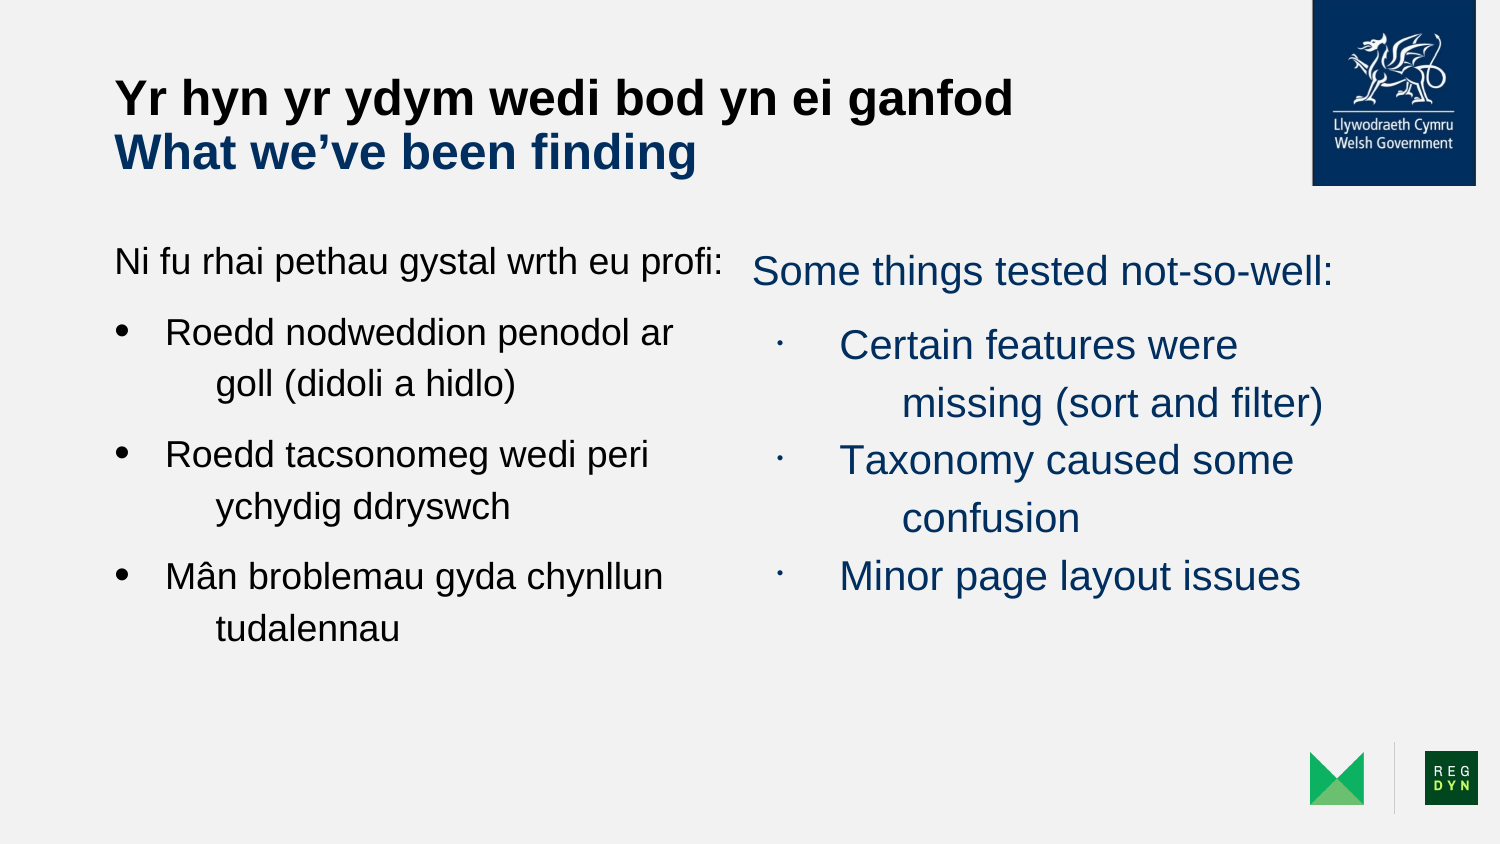

Yr hyn yr ydym wedi bod yn ei ganfod
What we’ve been finding
Ni fu rhai pethau gystal wrth eu profi:
Roedd nodweddion penodol ar goll (didoli a hidlo)
Roedd tacsonomeg wedi peri ychydig ddryswch
Mân broblemau gyda chynllun tudalennau
# Some things tested not-so-well:
Certain features were missing (sort and filter)
Taxonomy caused some confusion
Minor page layout issues